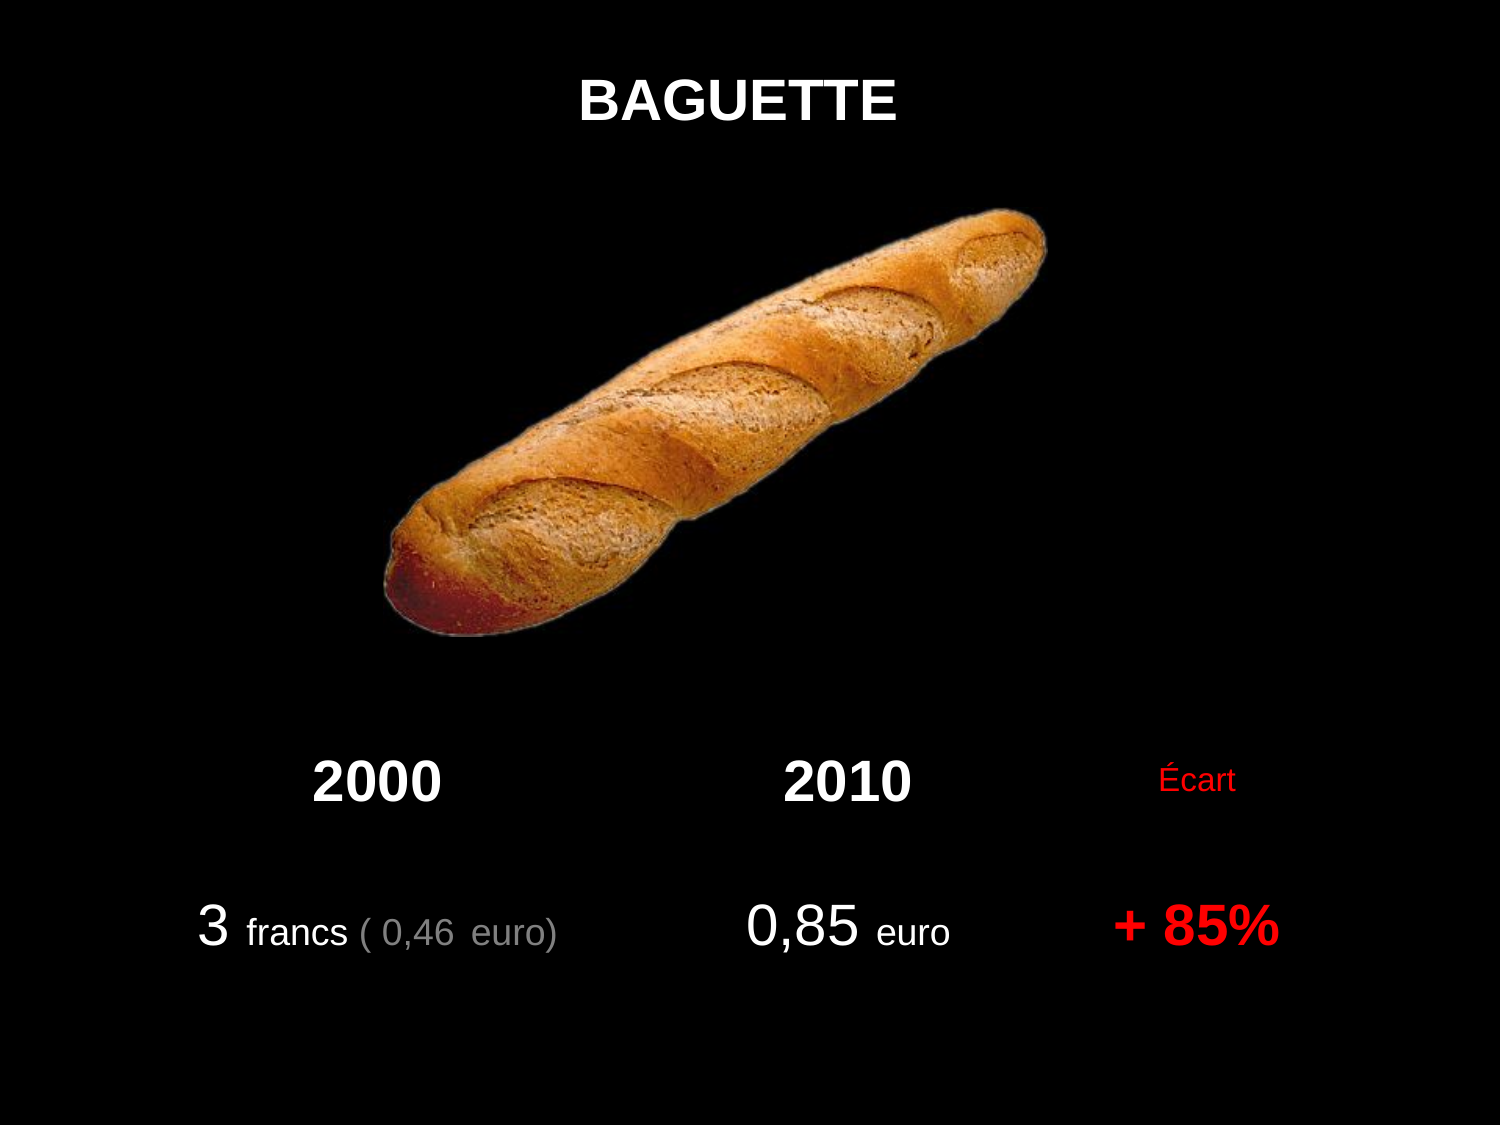

BAGUETTE
| 2000 | 2010 | Écart |
| --- | --- | --- |
| 3 francs ( 0,46 euro) | 0,85 euro | + 85% |